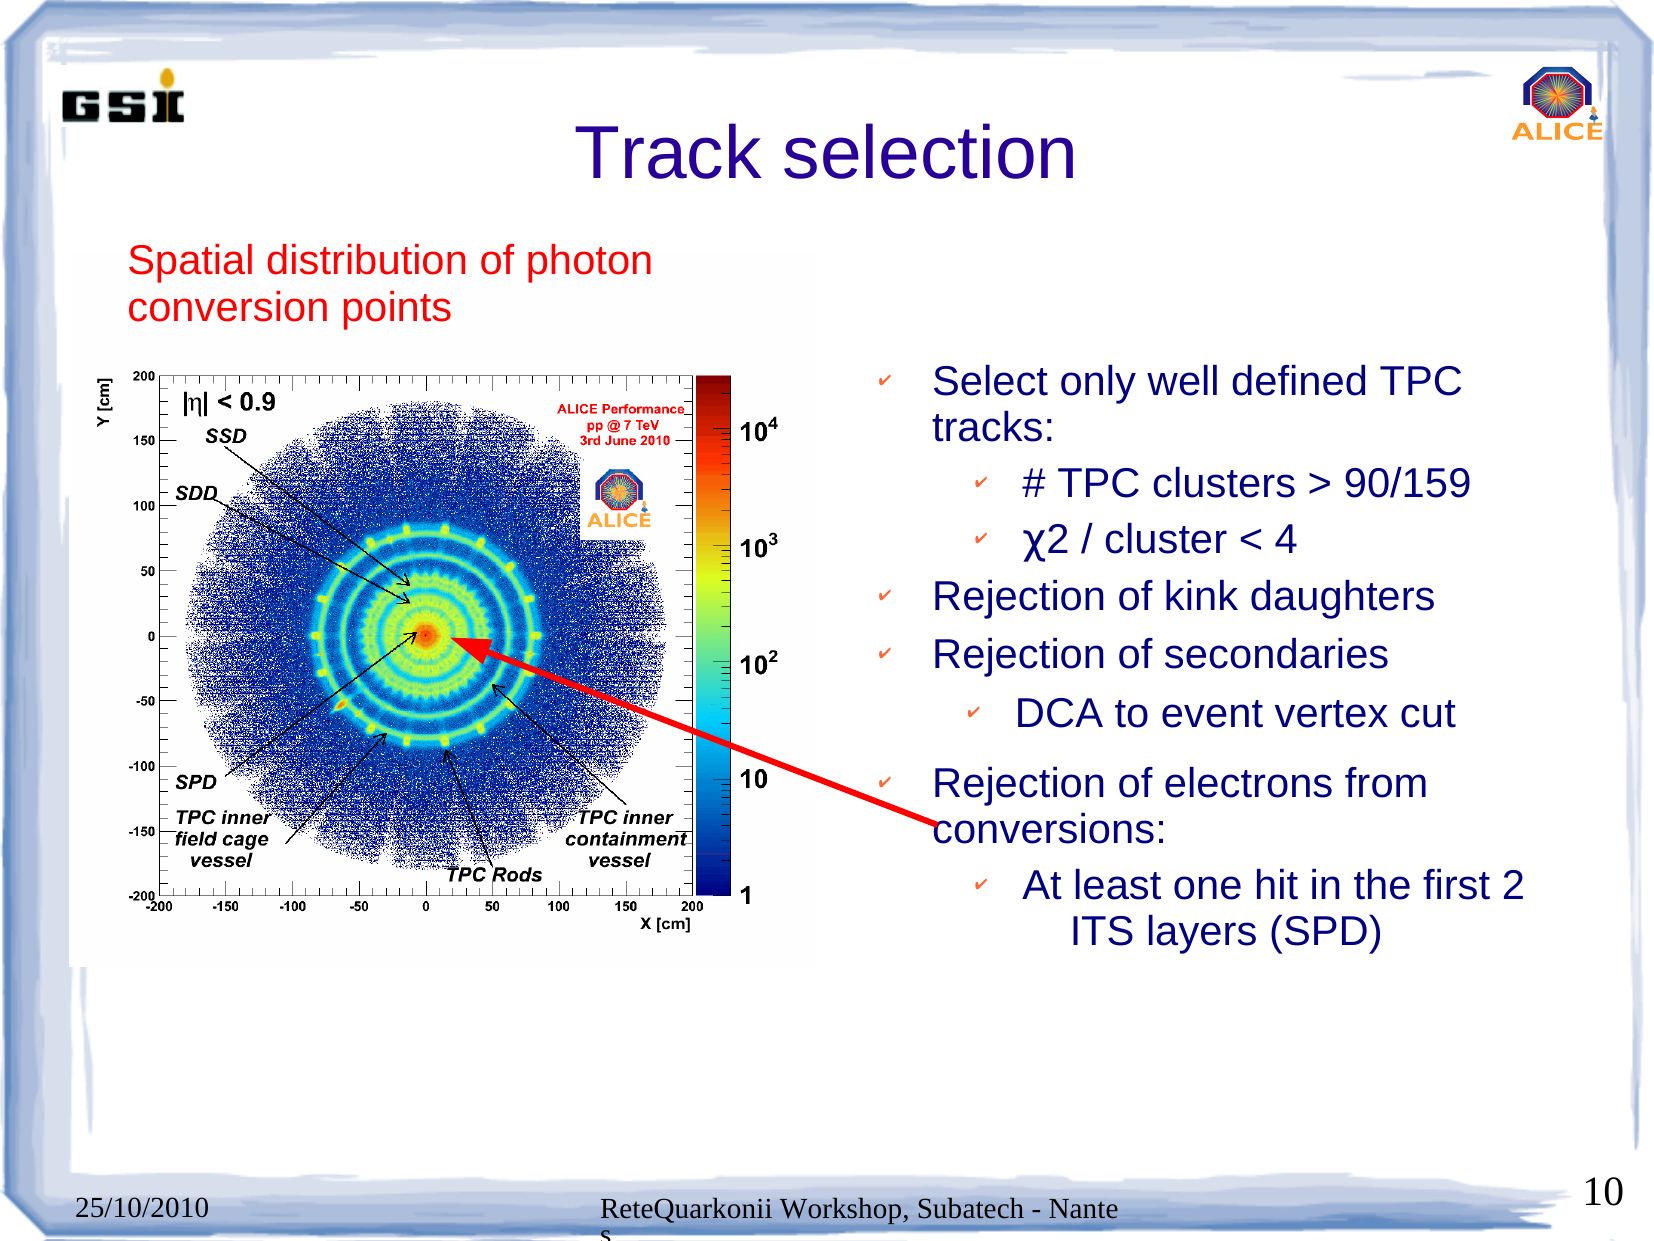

# Track selection
Spatial distribution of photon conversion points
Select only well defined TPC tracks:
# TPC clusters > 90/159
χ2 / cluster < 4
Rejection of kink daughters
Rejection of secondaries
DCA to event vertex cut
Rejection of electrons from conversions:
At least one hit in the first 2 ITS layers (SPD)
10
25/10/2010
ReteQuarkonii Workshop, Subatech - Nantes